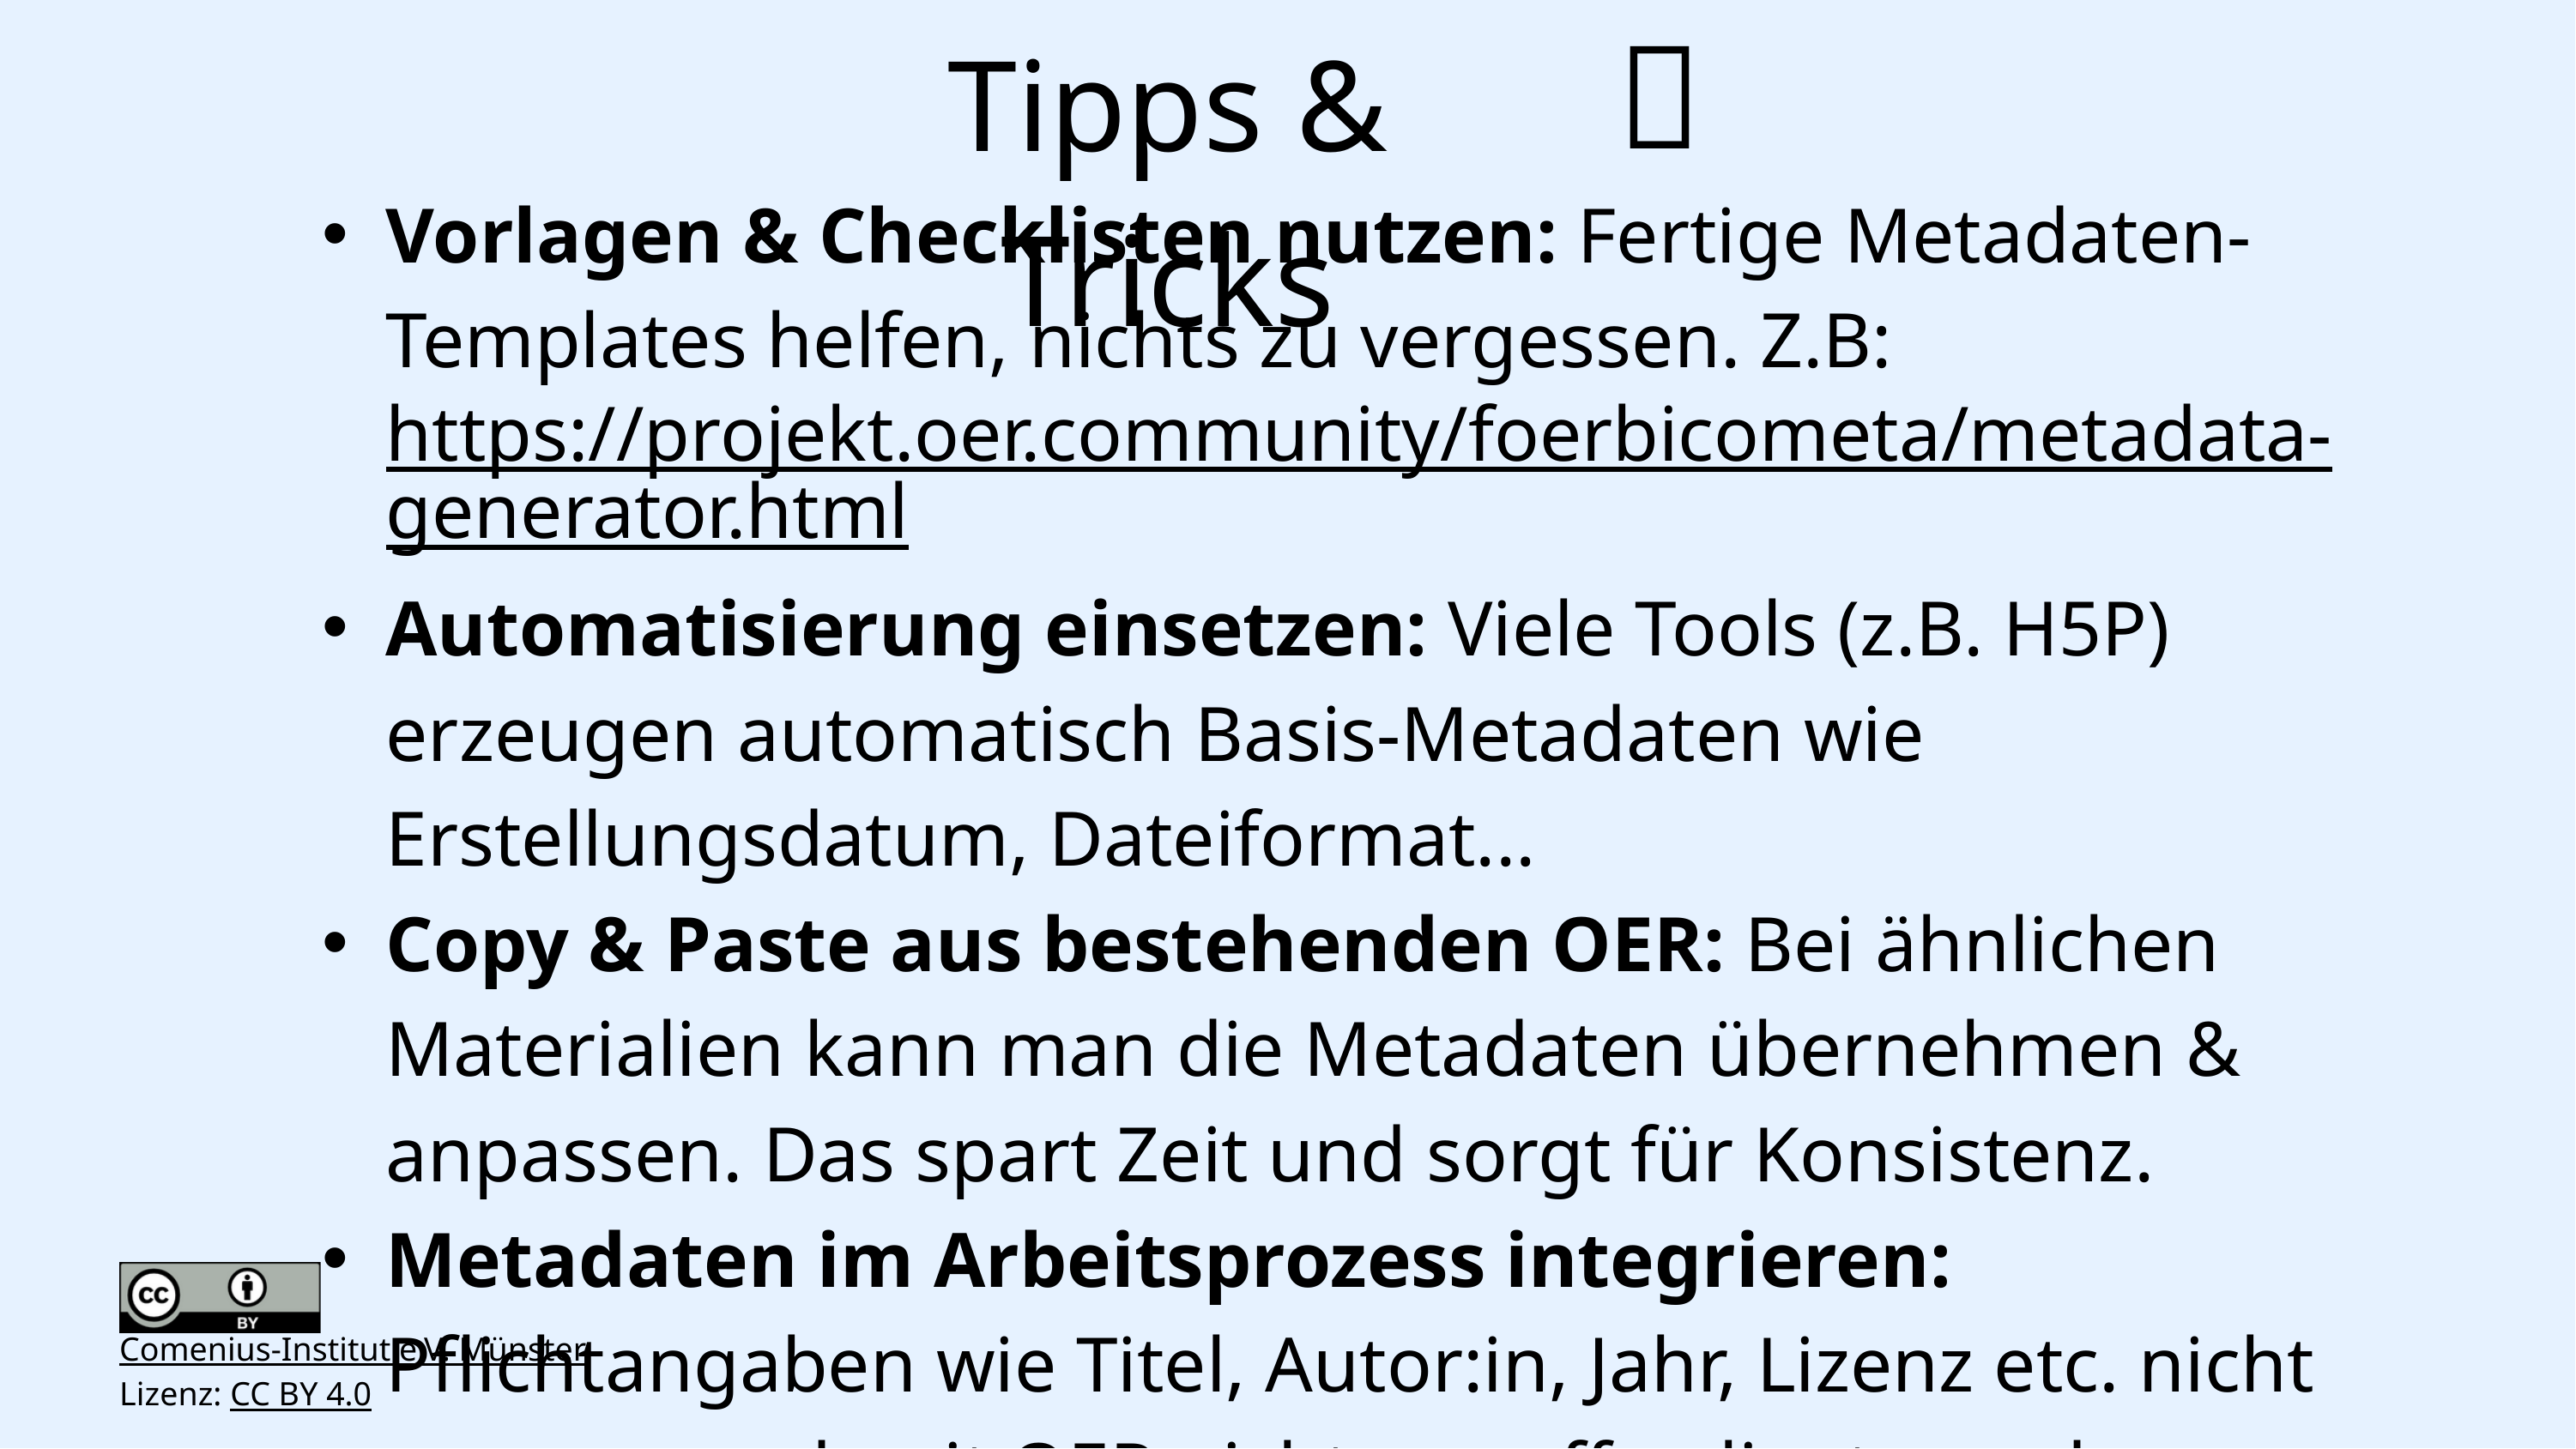

💡
Tipps & Tricks
Vorlagen & Checklisten nutzen: Fertige Metadaten-Templates helfen, nichts zu vergessen. Z.B: https://projekt.oer.community/foerbicometa/metadata-generator.html
Automatisierung einsetzen: Viele Tools (z.B. H5P) erzeugen automatisch Basis-Metadaten wie Erstellungsdatum, Dateiformat...
Copy & Paste aus bestehenden OER: Bei ähnlichen Materialien kann man die Metadaten übernehmen & anpassen. Das spart Zeit und sorgt für Konsistenz.
Metadaten im Arbeitsprozess integrieren: Pflichtangaben wie Titel, Autor:in, Jahr, Lizenz etc. nicht vergessen, damit OER nicht nur offen liegt, sondern auch nutzbar ist.
Comenius-Institut e.V. Münster
Lizenz: CC BY 4.0